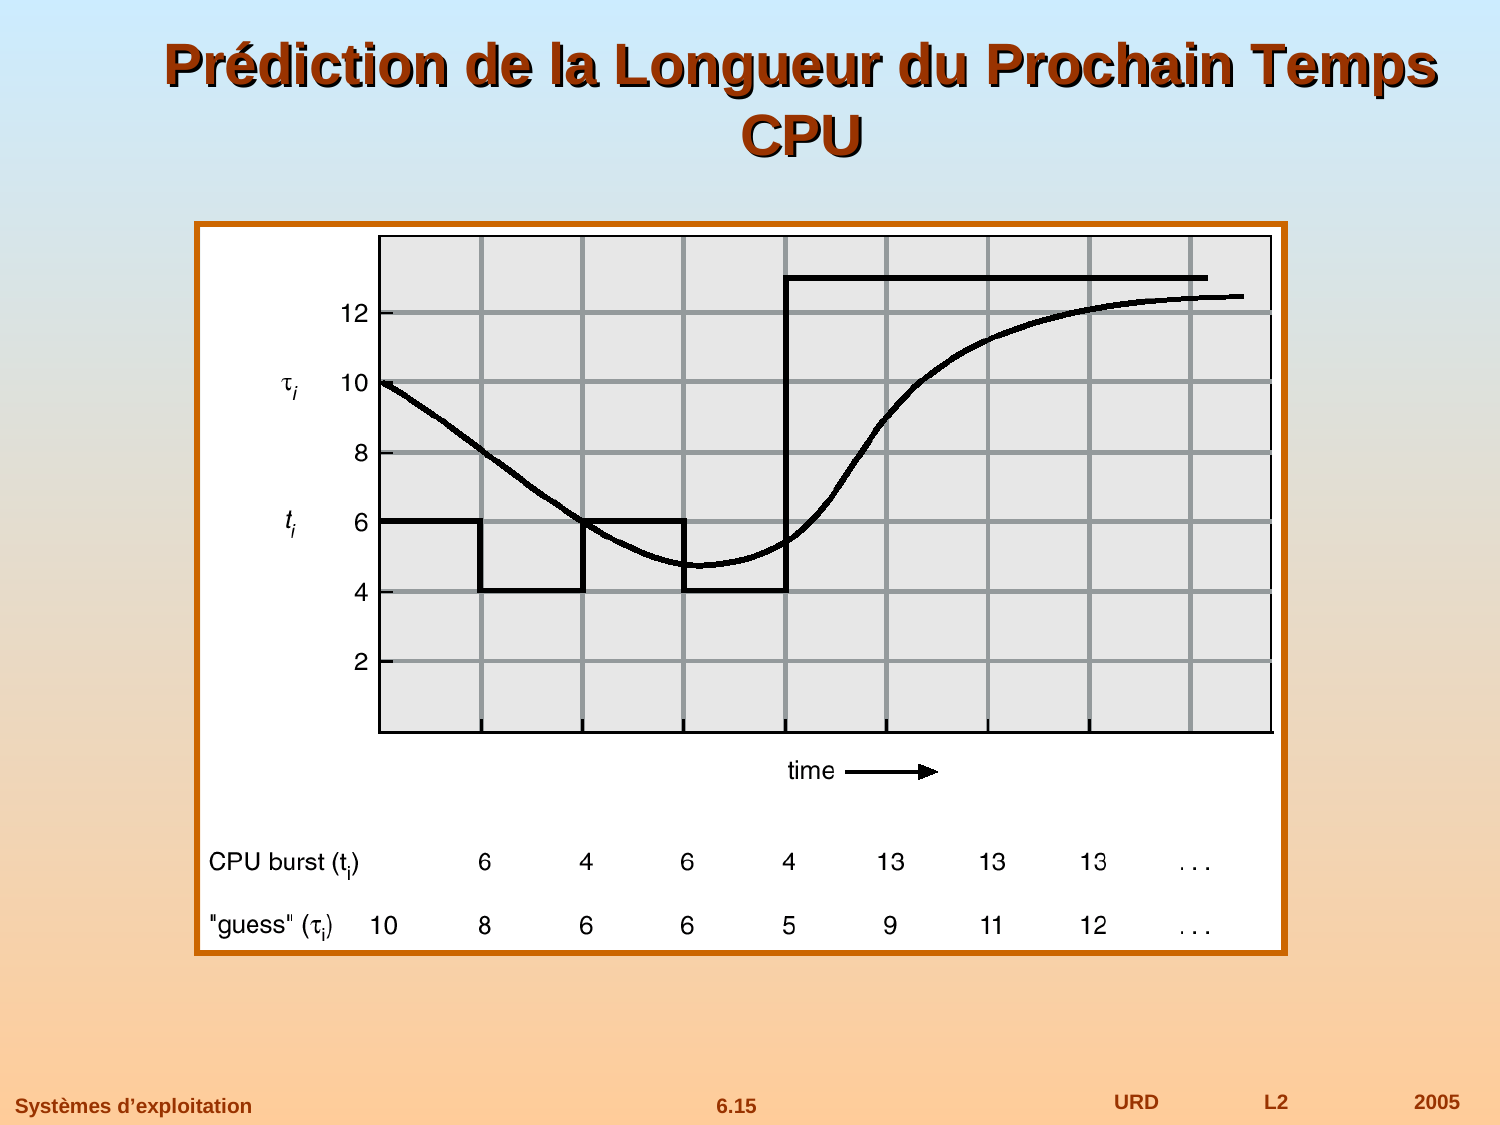

# Prédiction de la Longueur du Prochain Temps CPU